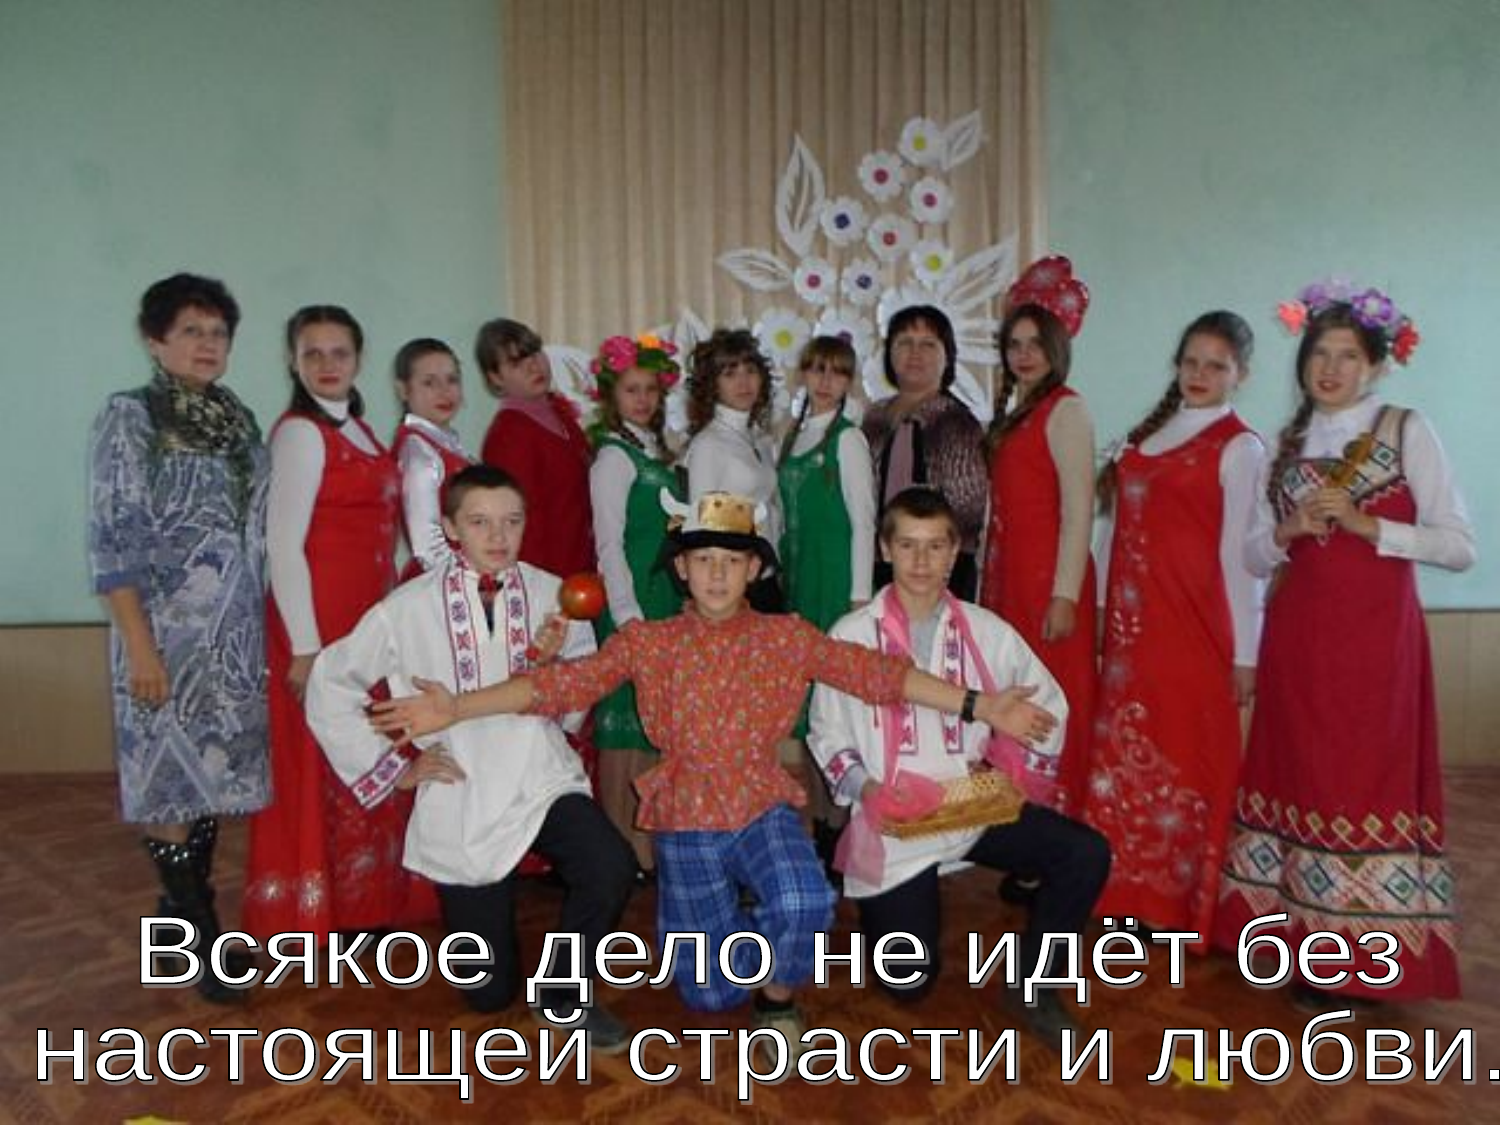

Всякое дело не идёт без
настоящей страсти и любви.